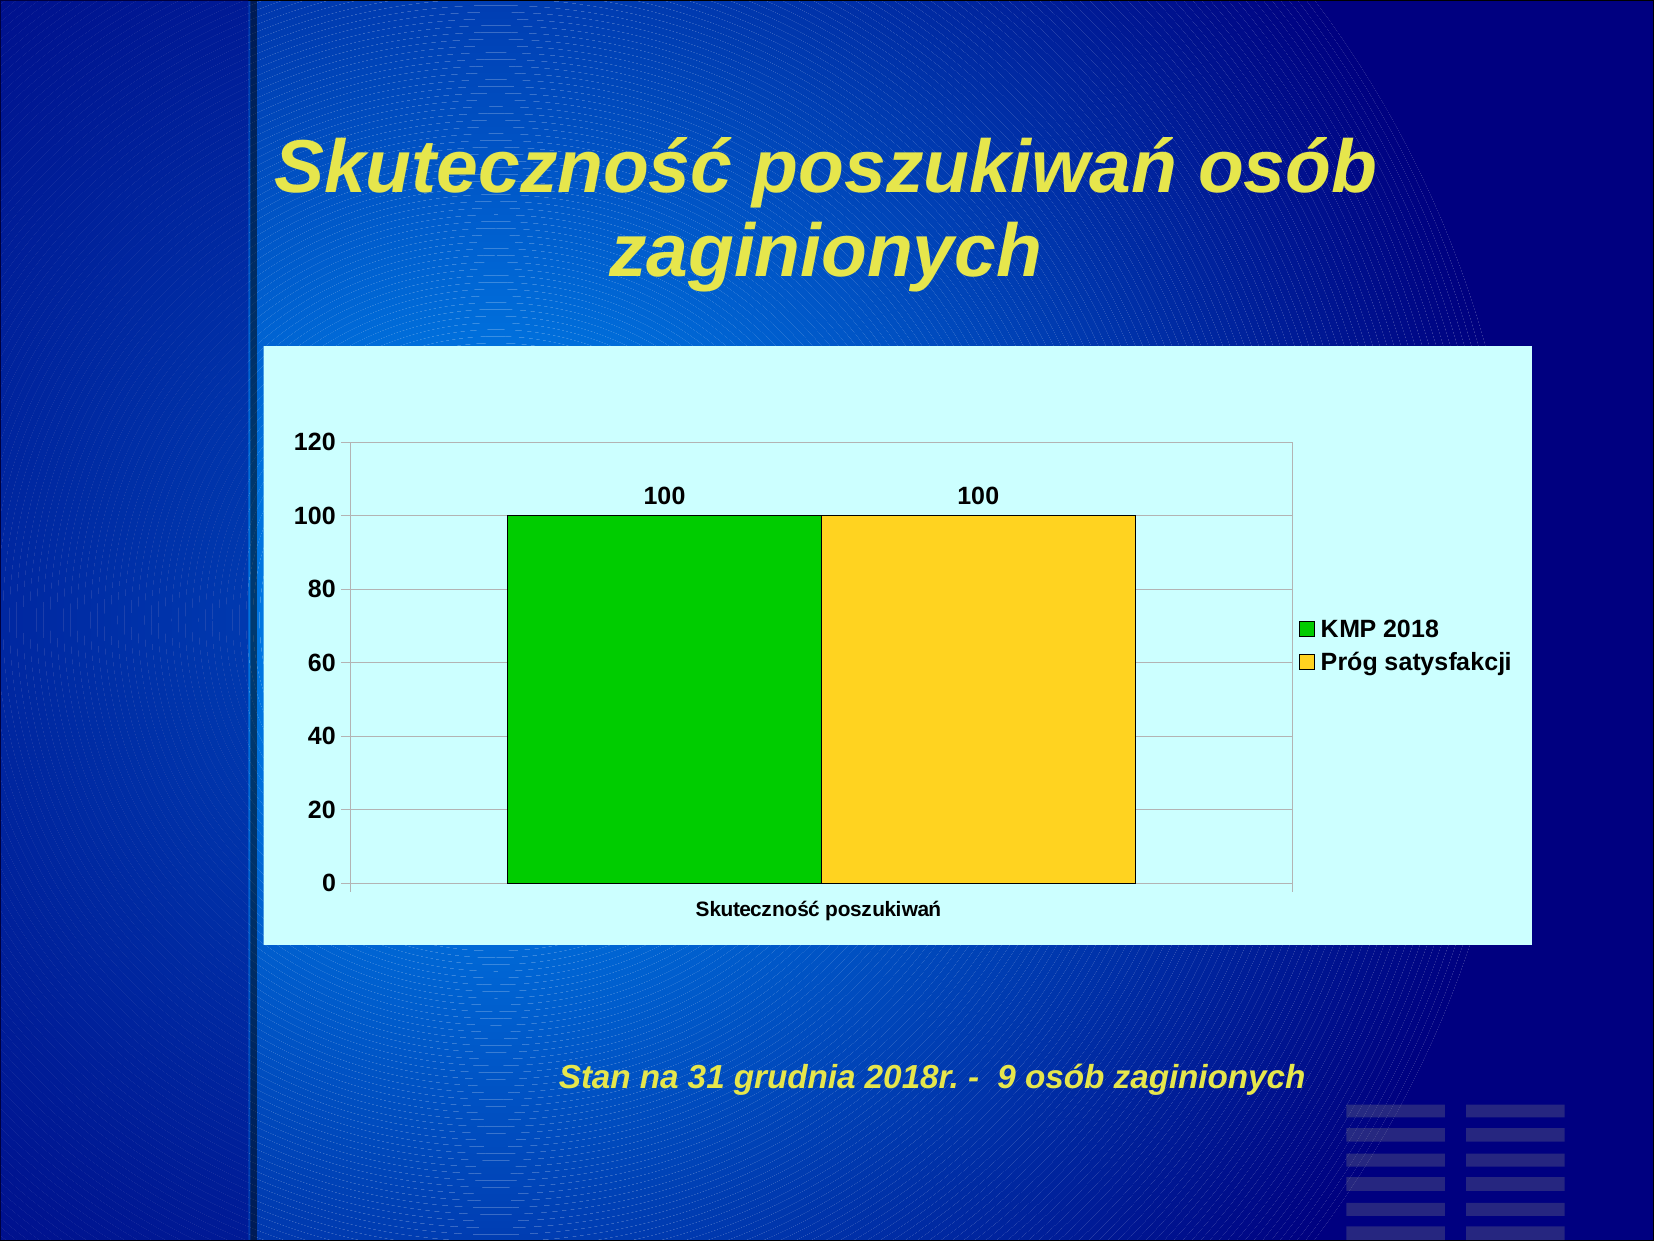

# Skuteczność poszukiwań osób zaginionych
### Chart
| Category | KMP 2018 | Próg satysfakcji |
|---|---|---|
| Skuteczność poszukiwań | 100.0 | 100.0 |Stan na 31 grudnia 2018r. - 9 osób zaginionych